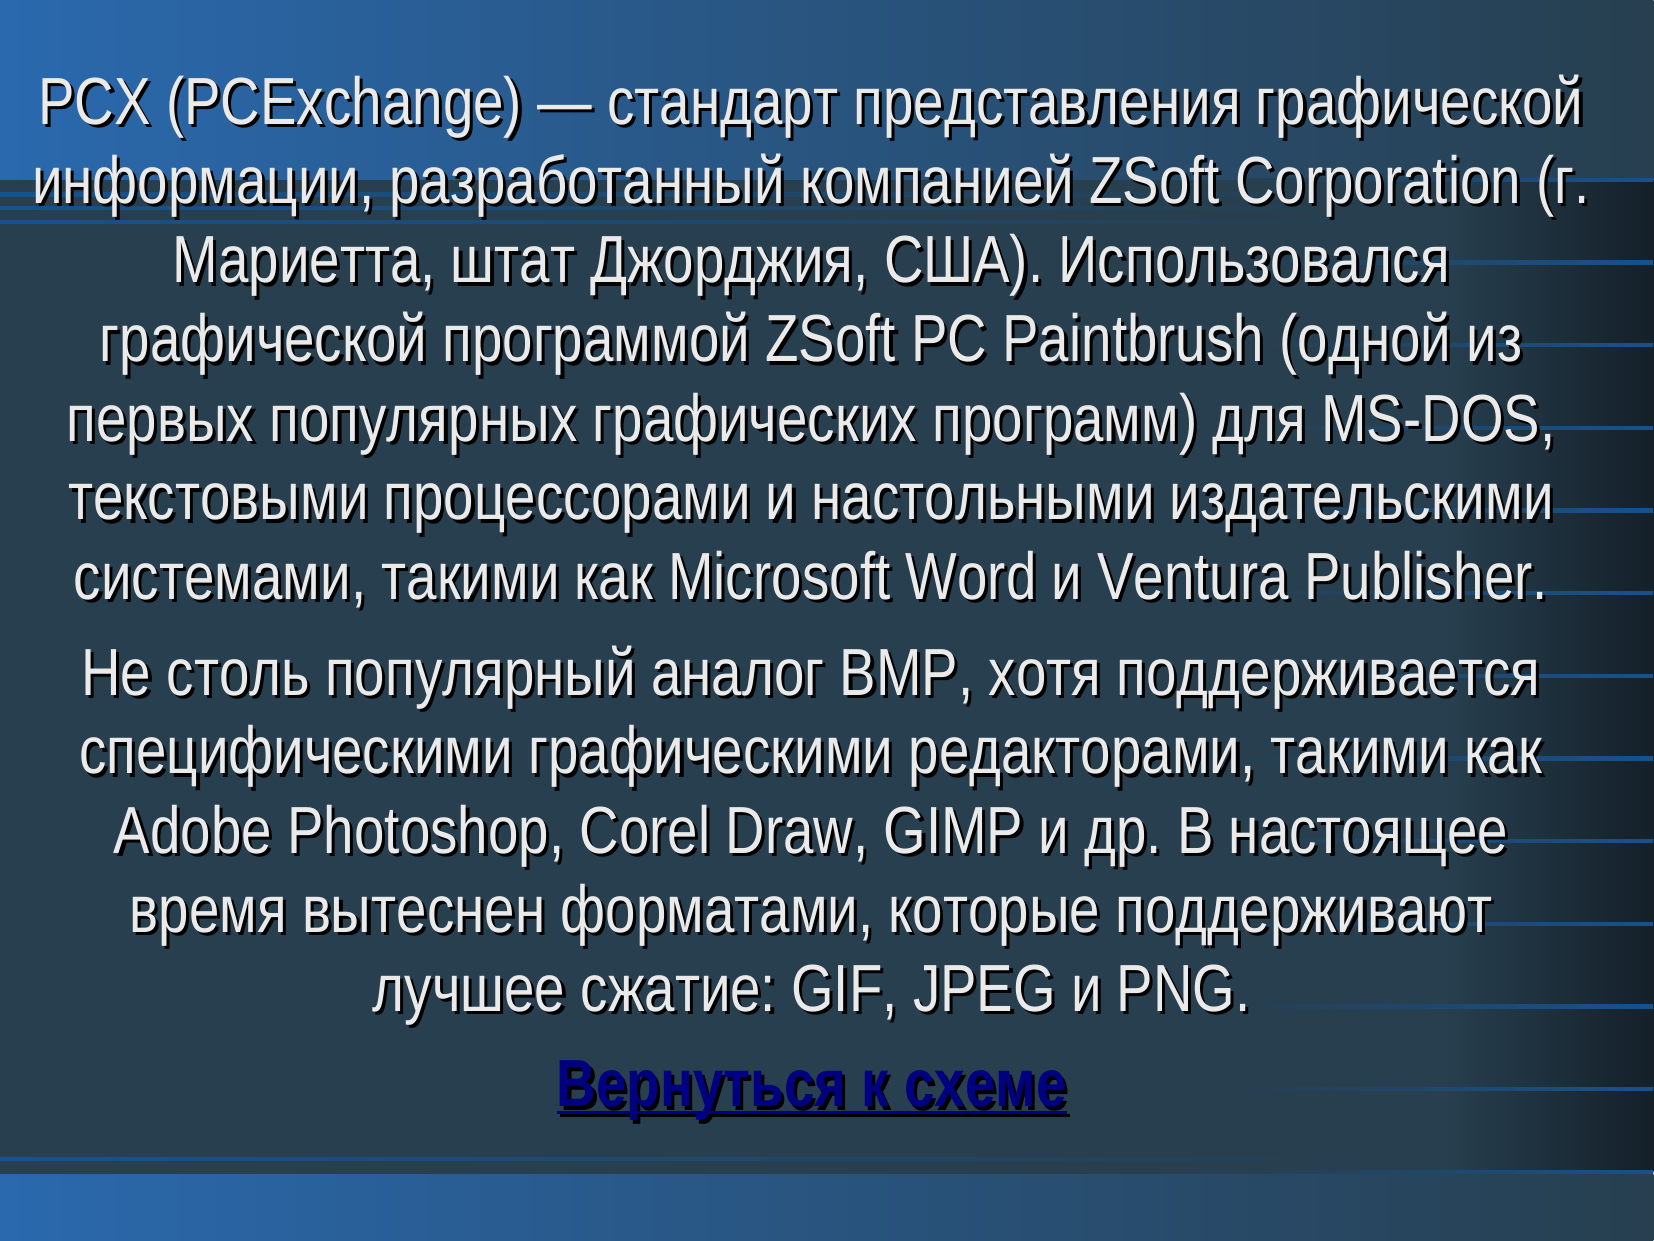

# PCX (PCExchange) — стандарт представления графической информации, разработанный компанией ZSoft Corporation (г. Мариетта, штат Джорджия, США). Использовался графической программой ZSoft PC Paintbrush (одной из первых популярных графических программ) для MS-DOS, текстовыми процессорами и настольными издательскими системами, такими как Microsoft Word и Ventura Publisher.
Не столь популярный аналог BMP, хотя поддерживается специфическими графическими редакторами, такими как Adobe Photoshop, Corel Draw, GIMP и др. В настоящее время вытеснен форматами, которые поддерживают лучшее сжатие: GIF, JPEG и PNG.
Вернуться к схеме